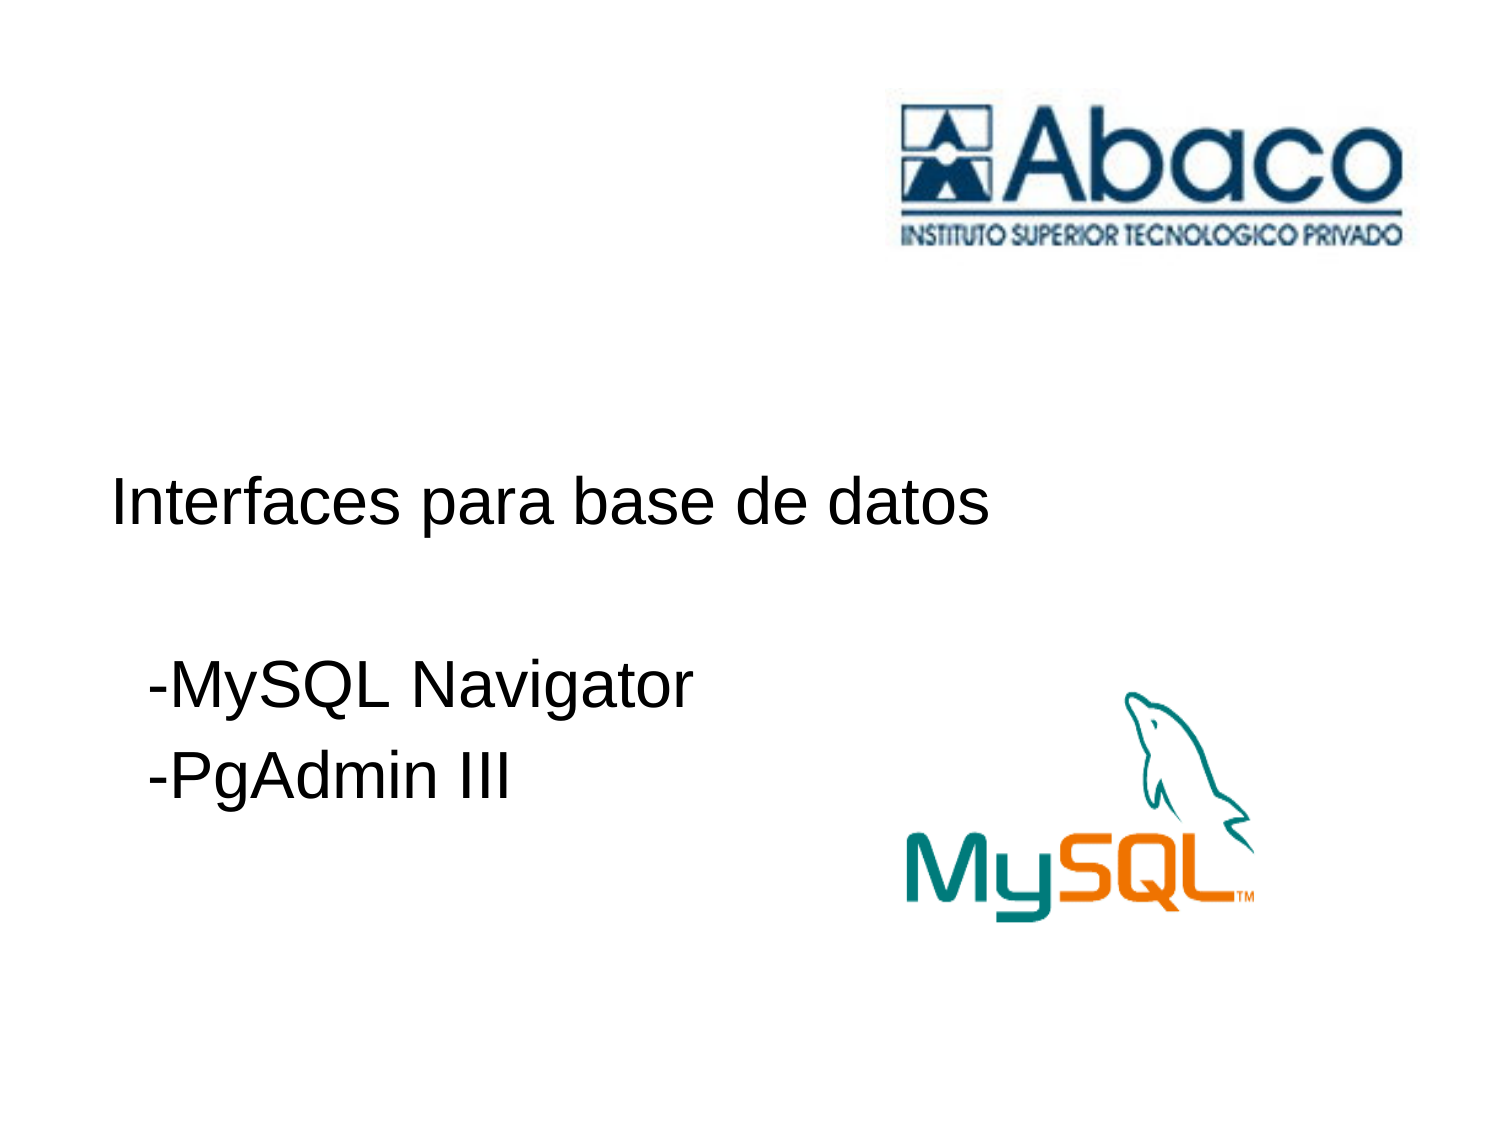

# Interfaces para base de datos
 -MySQL Navigator
 -PgAdmin III